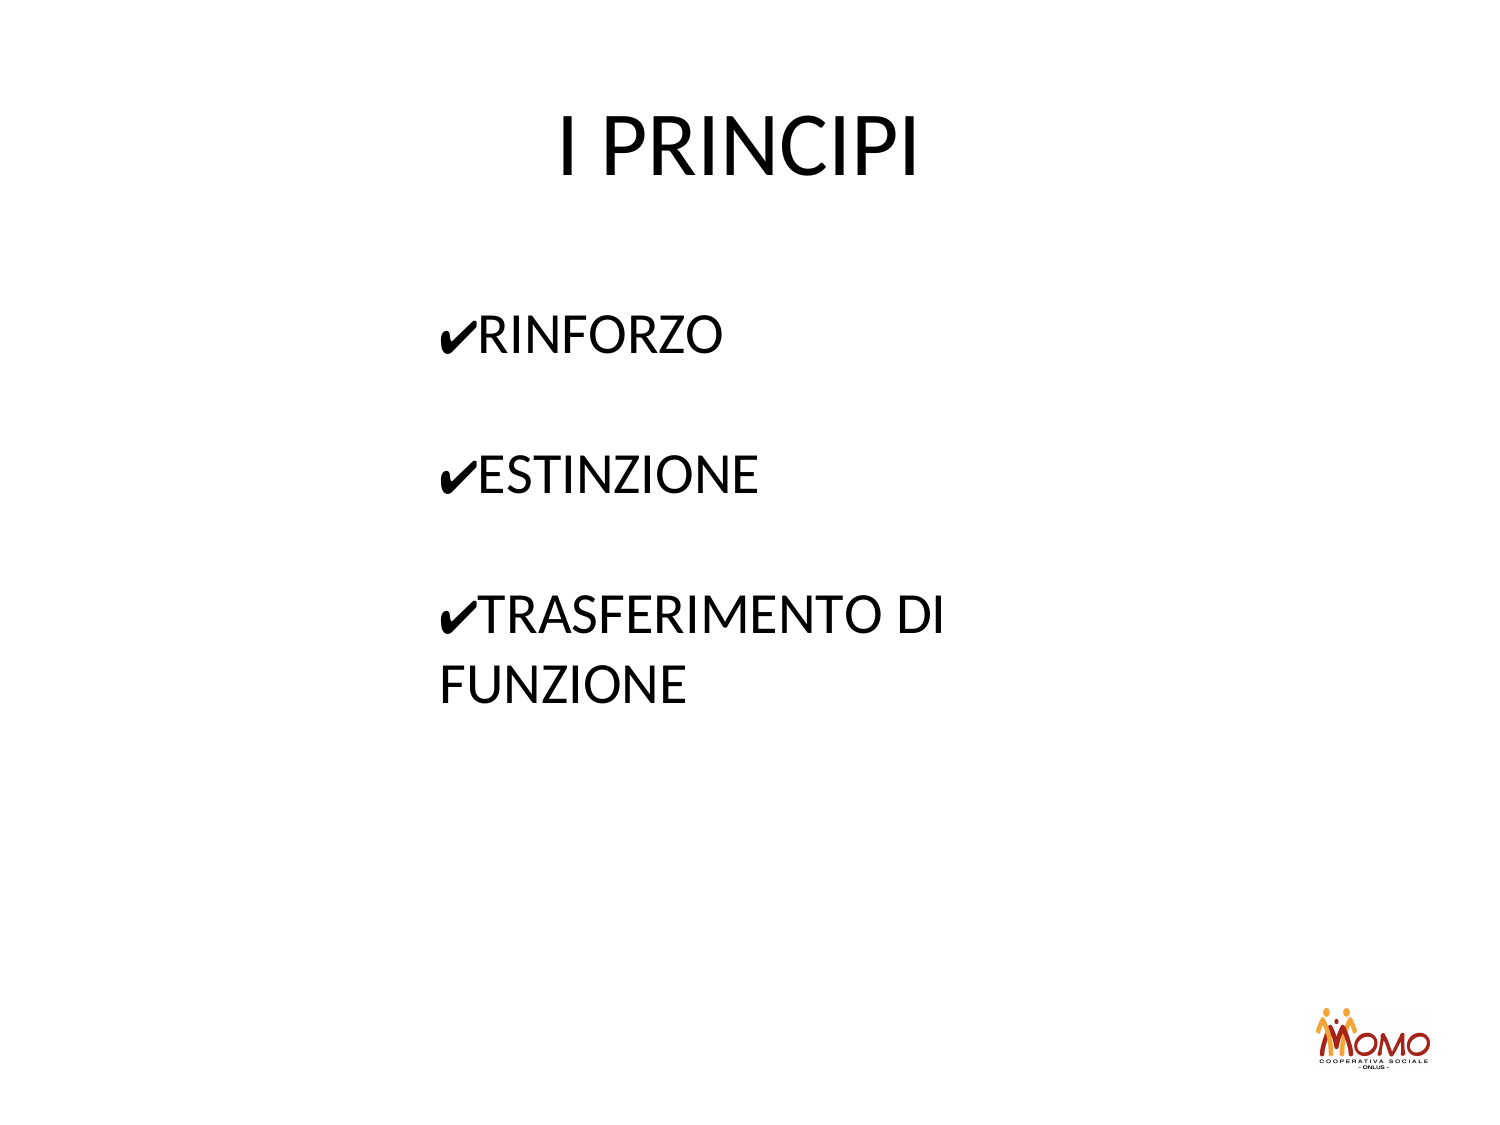

# I PRINCIPI
✔RINFORZO
✔ESTINZIONE
✔TRASFERIMENTO DI FUNZIONE